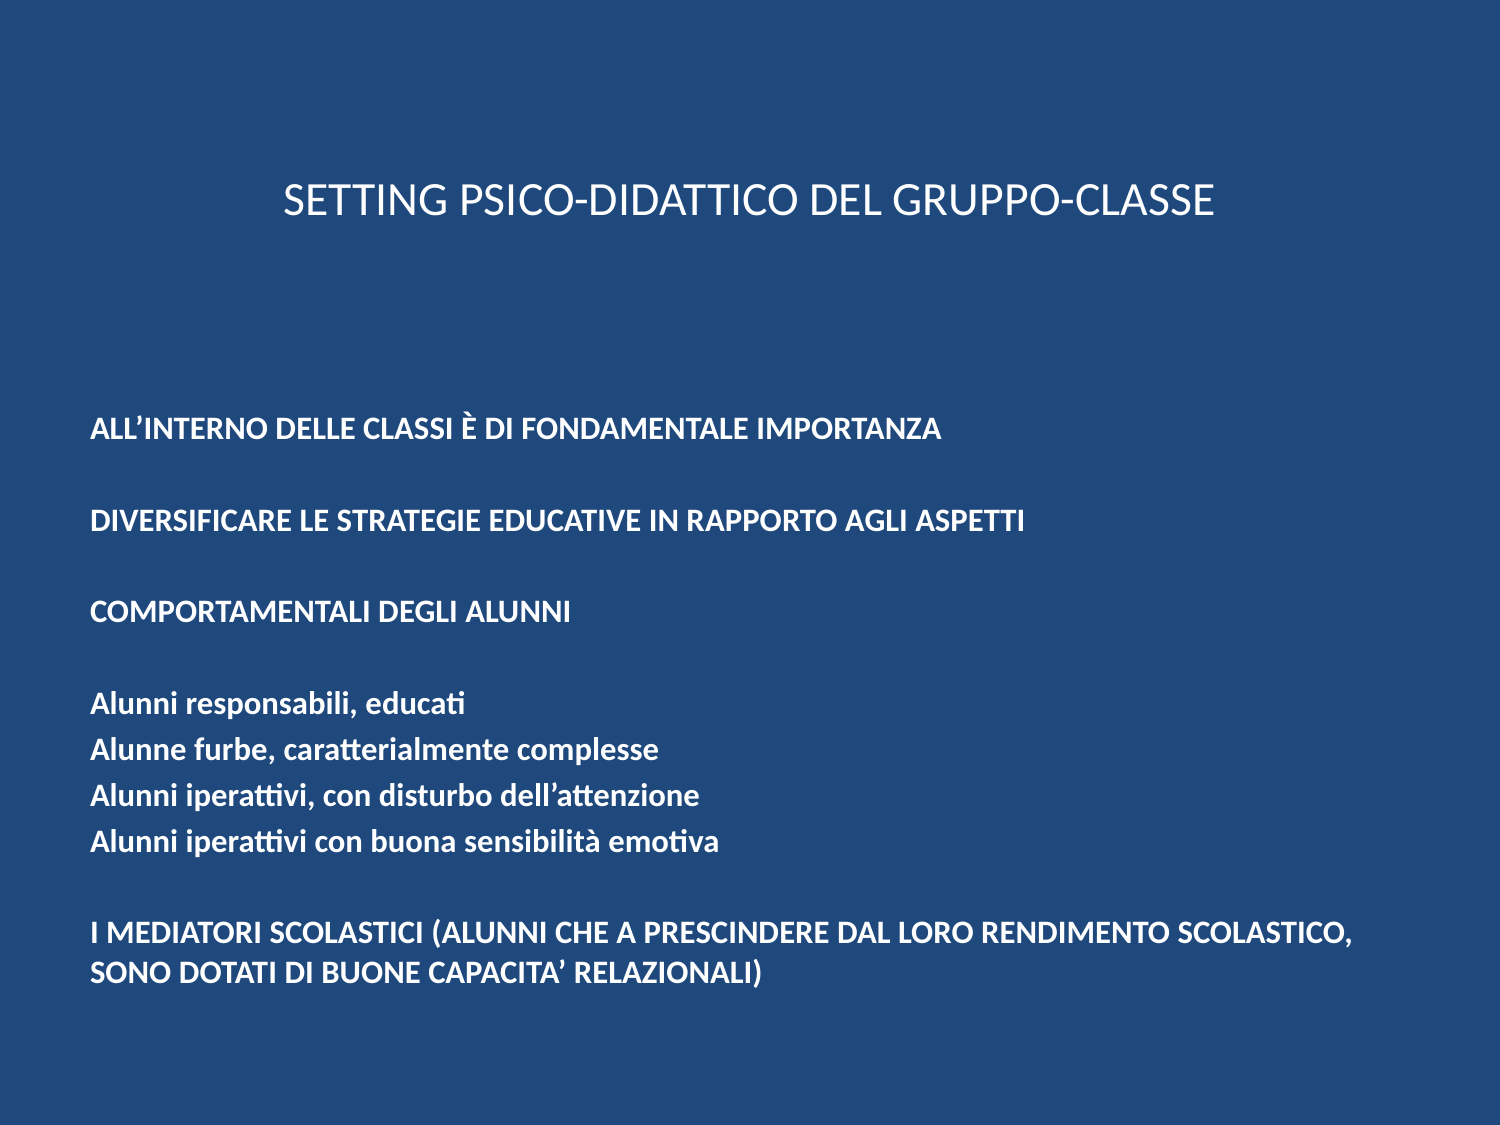

# SETTING PSICO-DIDATTICO DEL GRUPPO-CLASSE
ALL’INTERNO DELLE CLASSI È DI FONDAMENTALE IMPORTANZA
DIVERSIFICARE LE STRATEGIE EDUCATIVE IN RAPPORTO AGLI ASPETTI
COMPORTAMENTALI DEGLI ALUNNI
Alunni responsabili, educati
Alunne furbe, caratterialmente complesse
Alunni iperattivi, con disturbo dell’attenzione
Alunni iperattivi con buona sensibilità emotiva
I MEDIATORI SCOLASTICI (ALUNNI CHE A PRESCINDERE DAL LORO RENDIMENTO SCOLASTICO, SONO DOTATI DI BUONE CAPACITA’ RELAZIONALI)